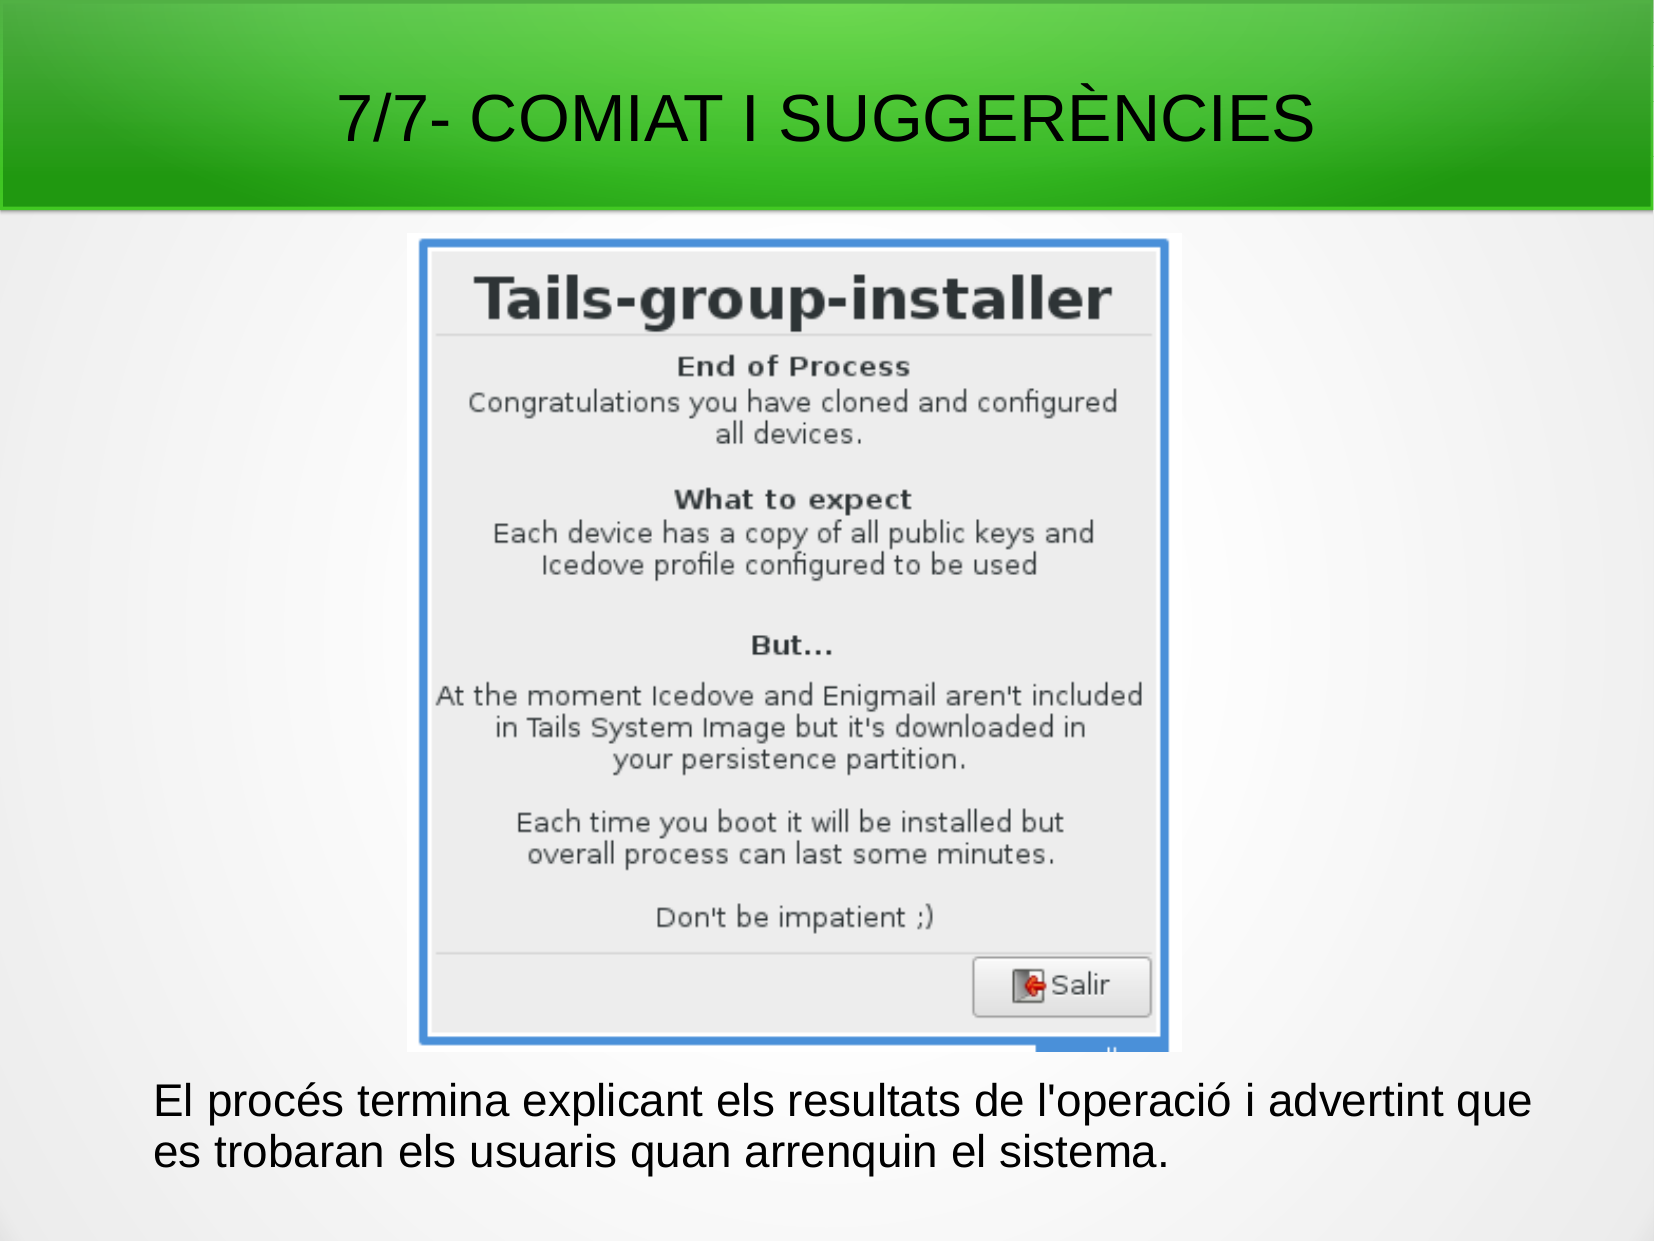

# 7/7- COMIAT I SUGGERÈNCIES
El procés termina explicant els resultats de l'operació i advertint que es trobaran els usuaris quan arrenquin el sistema.